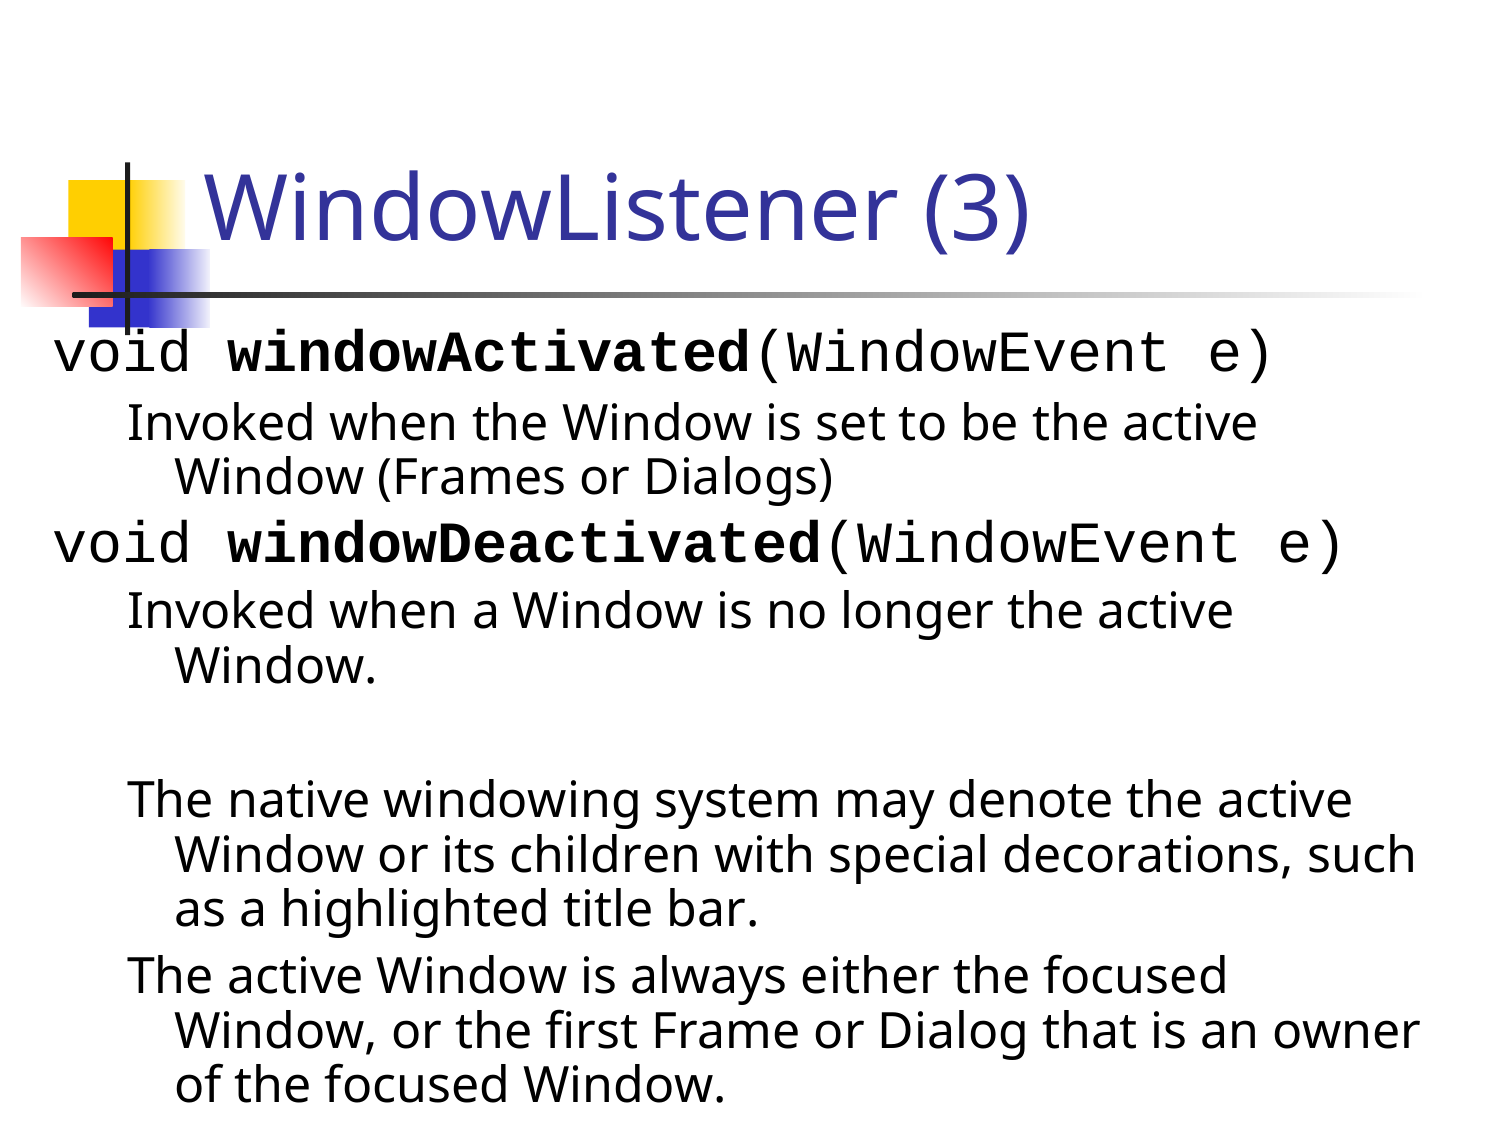

# WindowListener (3)
void windowActivated(WindowEvent e)
Invoked when the Window is set to be the active Window (Frames or Dialogs)
void windowDeactivated(WindowEvent e)
Invoked when a Window is no longer the active Window.
The native windowing system may denote the active Window or its children with special decorations, such as a highlighted title bar.
The active Window is always either the focused Window, or the first Frame or Dialog that is an owner of the focused Window.